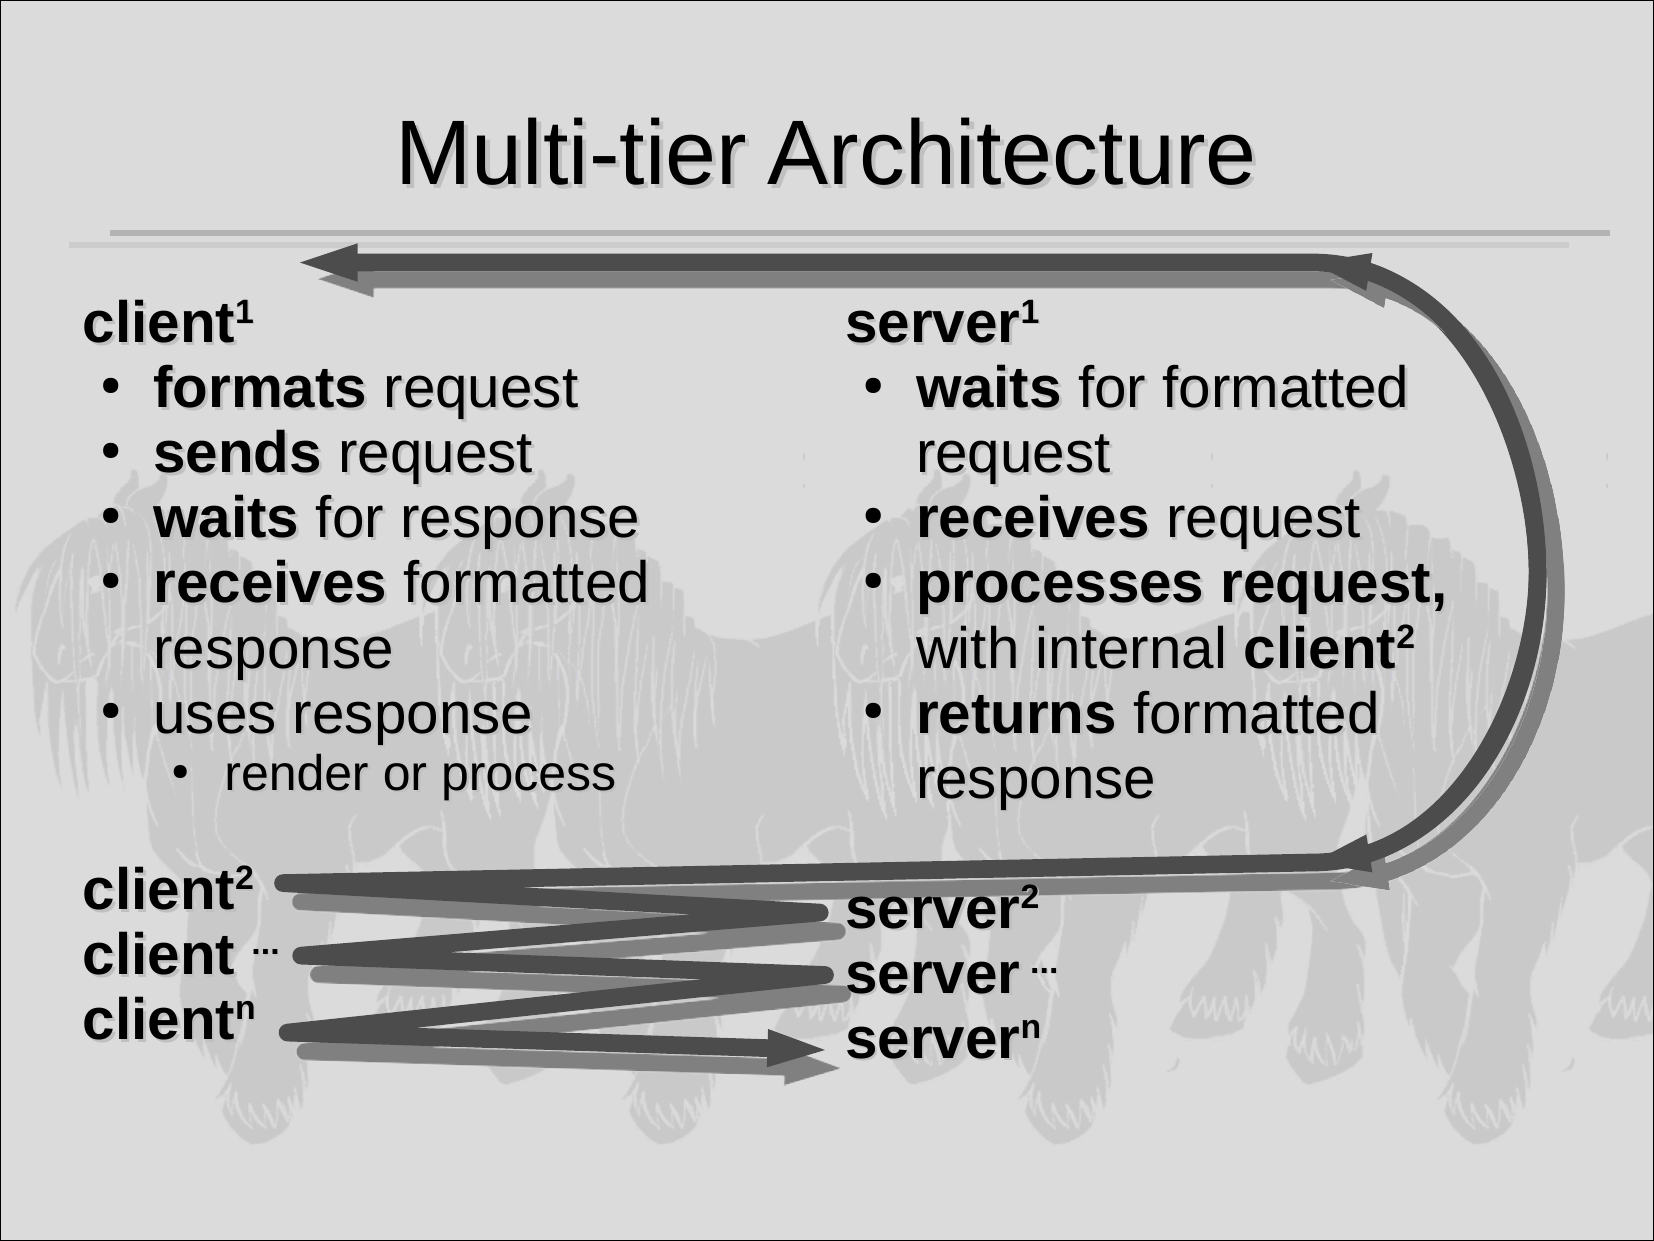

# Multi-tier Architecture
client1
formats request
sends request
waits for response
receives formatted response
uses response
render or process
client2
client ...
clientn
server1
waits for formatted request
receives request
processes request,
with internal client2
returns formatted response
server2
server ...
servern